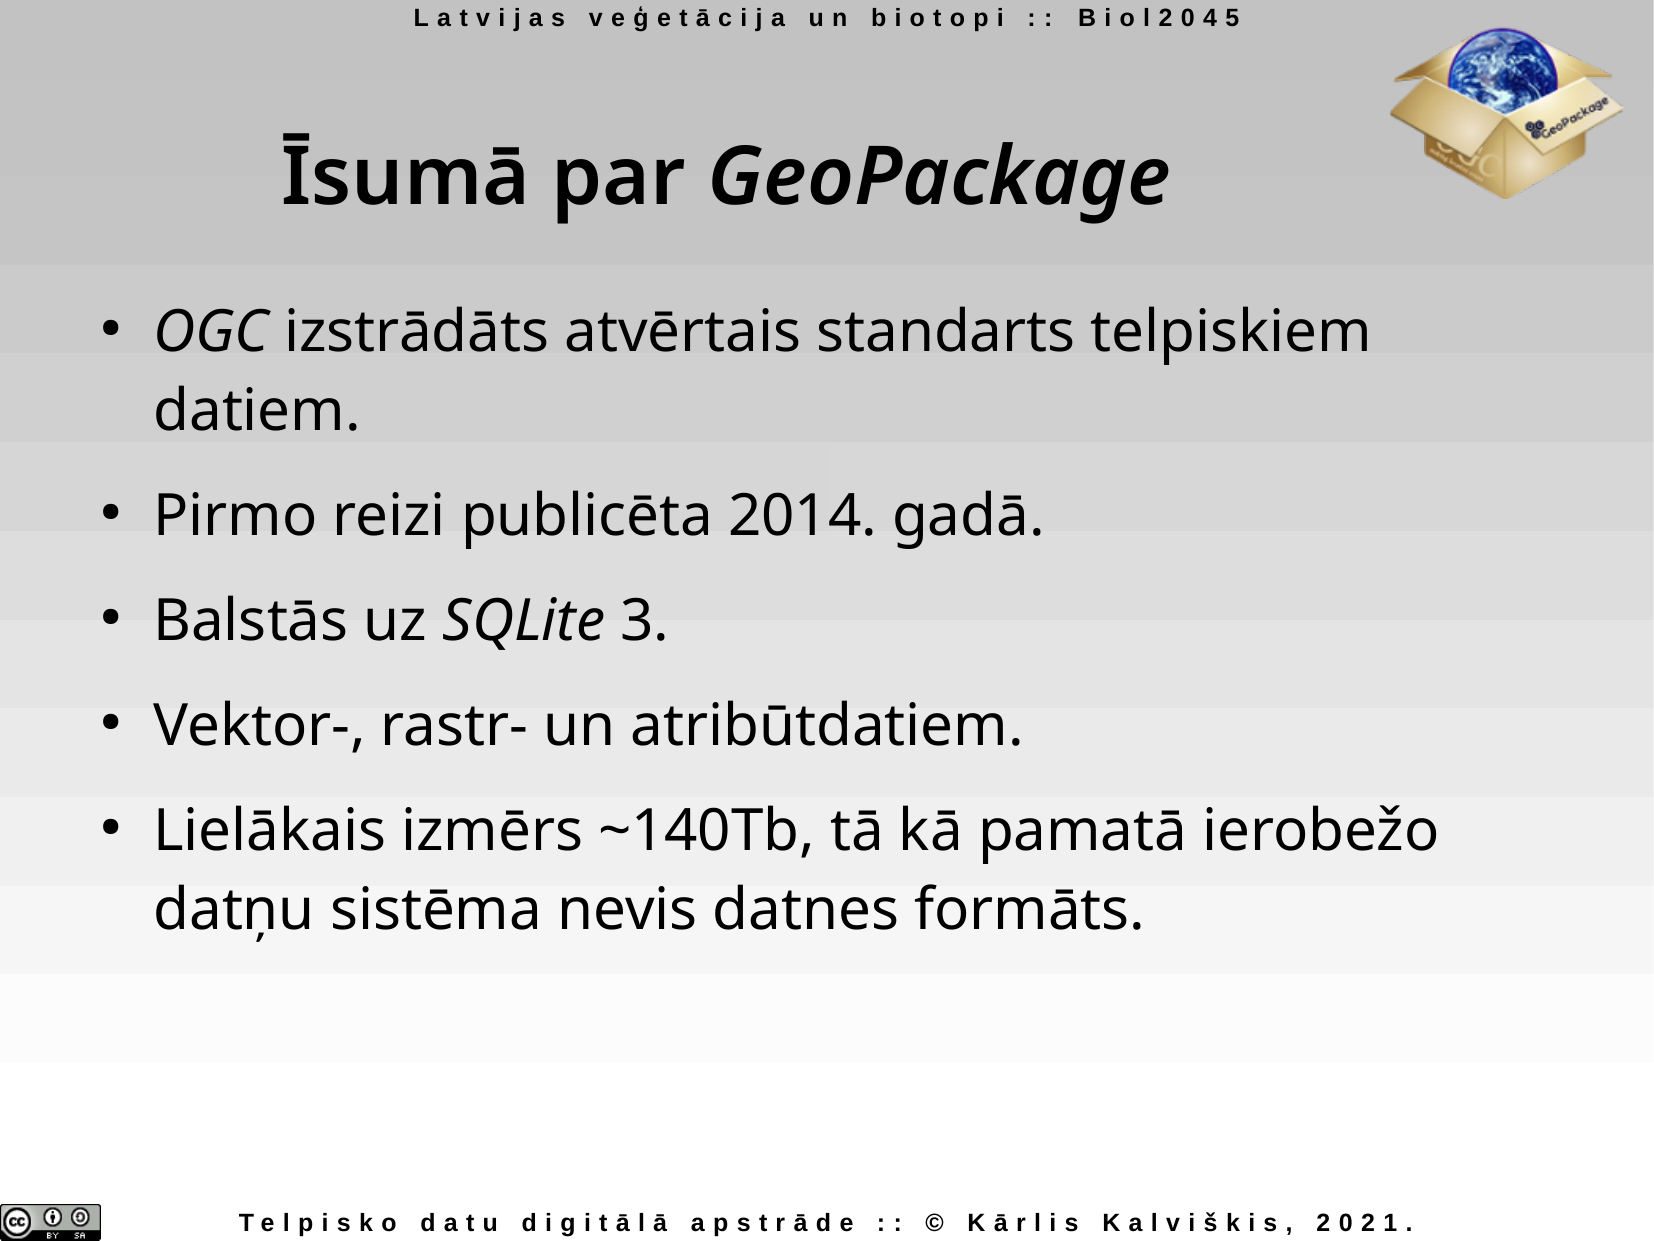

# Īsumā par GeoPackage
OGC izstrādāts atvērtais standarts telpiskiem datiem.
Pirmo reizi publicēta 2014. gadā.
Balstās uz SQLite 3.
Vektor-, rastr- un atribūtdatiem.
Lielākais izmērs ~140Tb, tā kā pamatā ierobežo datņu sistēma nevis datnes formāts.